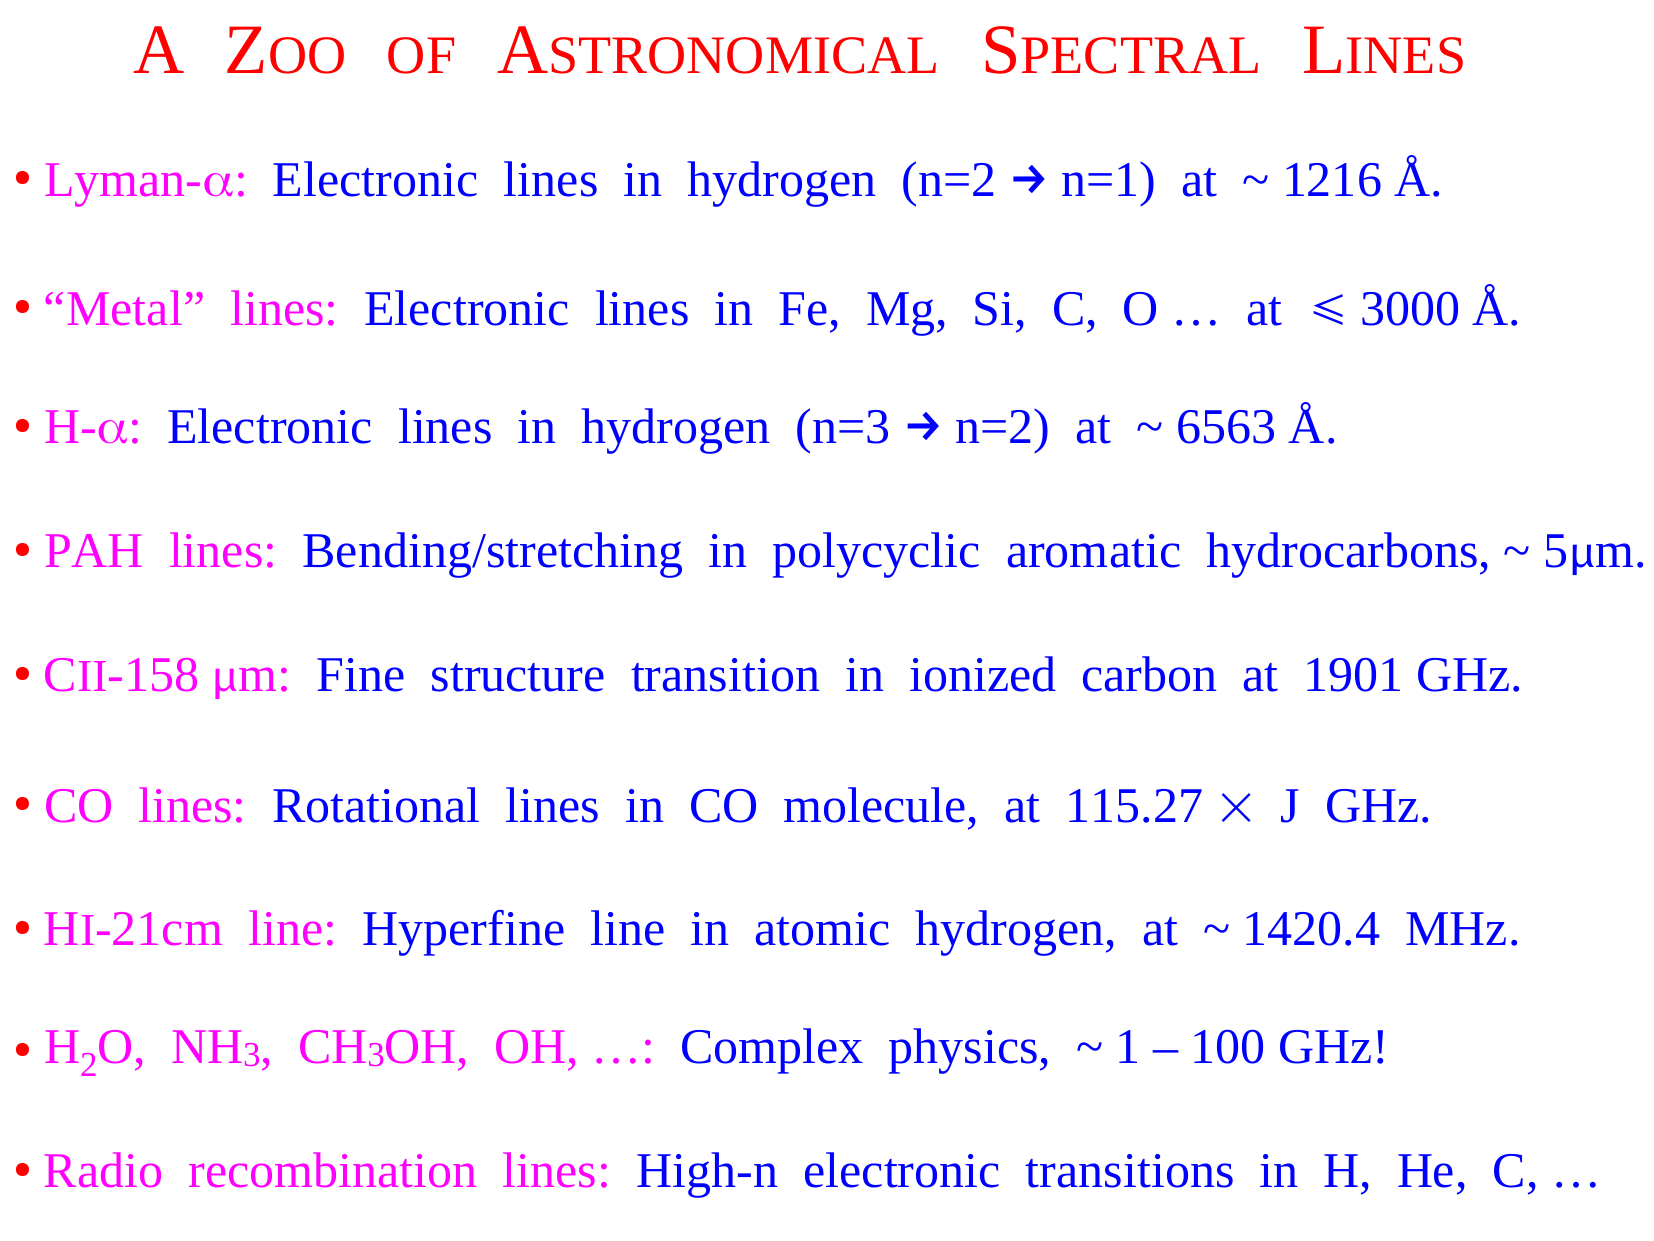

A ZOO OF ASTRONOMICAL SPECTRAL LINES
 Lyman-α: Electronic lines in hydrogen (n=2 → n=1) at ~ 1216 Å.
 “Metal” lines: Electronic lines in Fe, Mg, Si, C, O … at  3000 Å.
 H-α: Electronic lines in hydrogen (n=3 → n=2) at ~ 6563 Å.
 PAH lines: Bending/stretching in polycyclic aromatic hydrocarbons, ~ 5m.
 CII-158 m: Fine structure transition in ionized carbon at 1901 GHz.
 CO lines: Rotational lines in CO molecule, at 115.27 × J GHz.
 HI-21cm line: Hyperfine line in atomic hydrogen, at ~ 1420.4 MHz.
 H2O, NH3, CH3OH, OH, …: Complex physics, ~ 1 – 100 GHz!
 Radio recombination lines: High-n electronic transitions in H, He, C, …